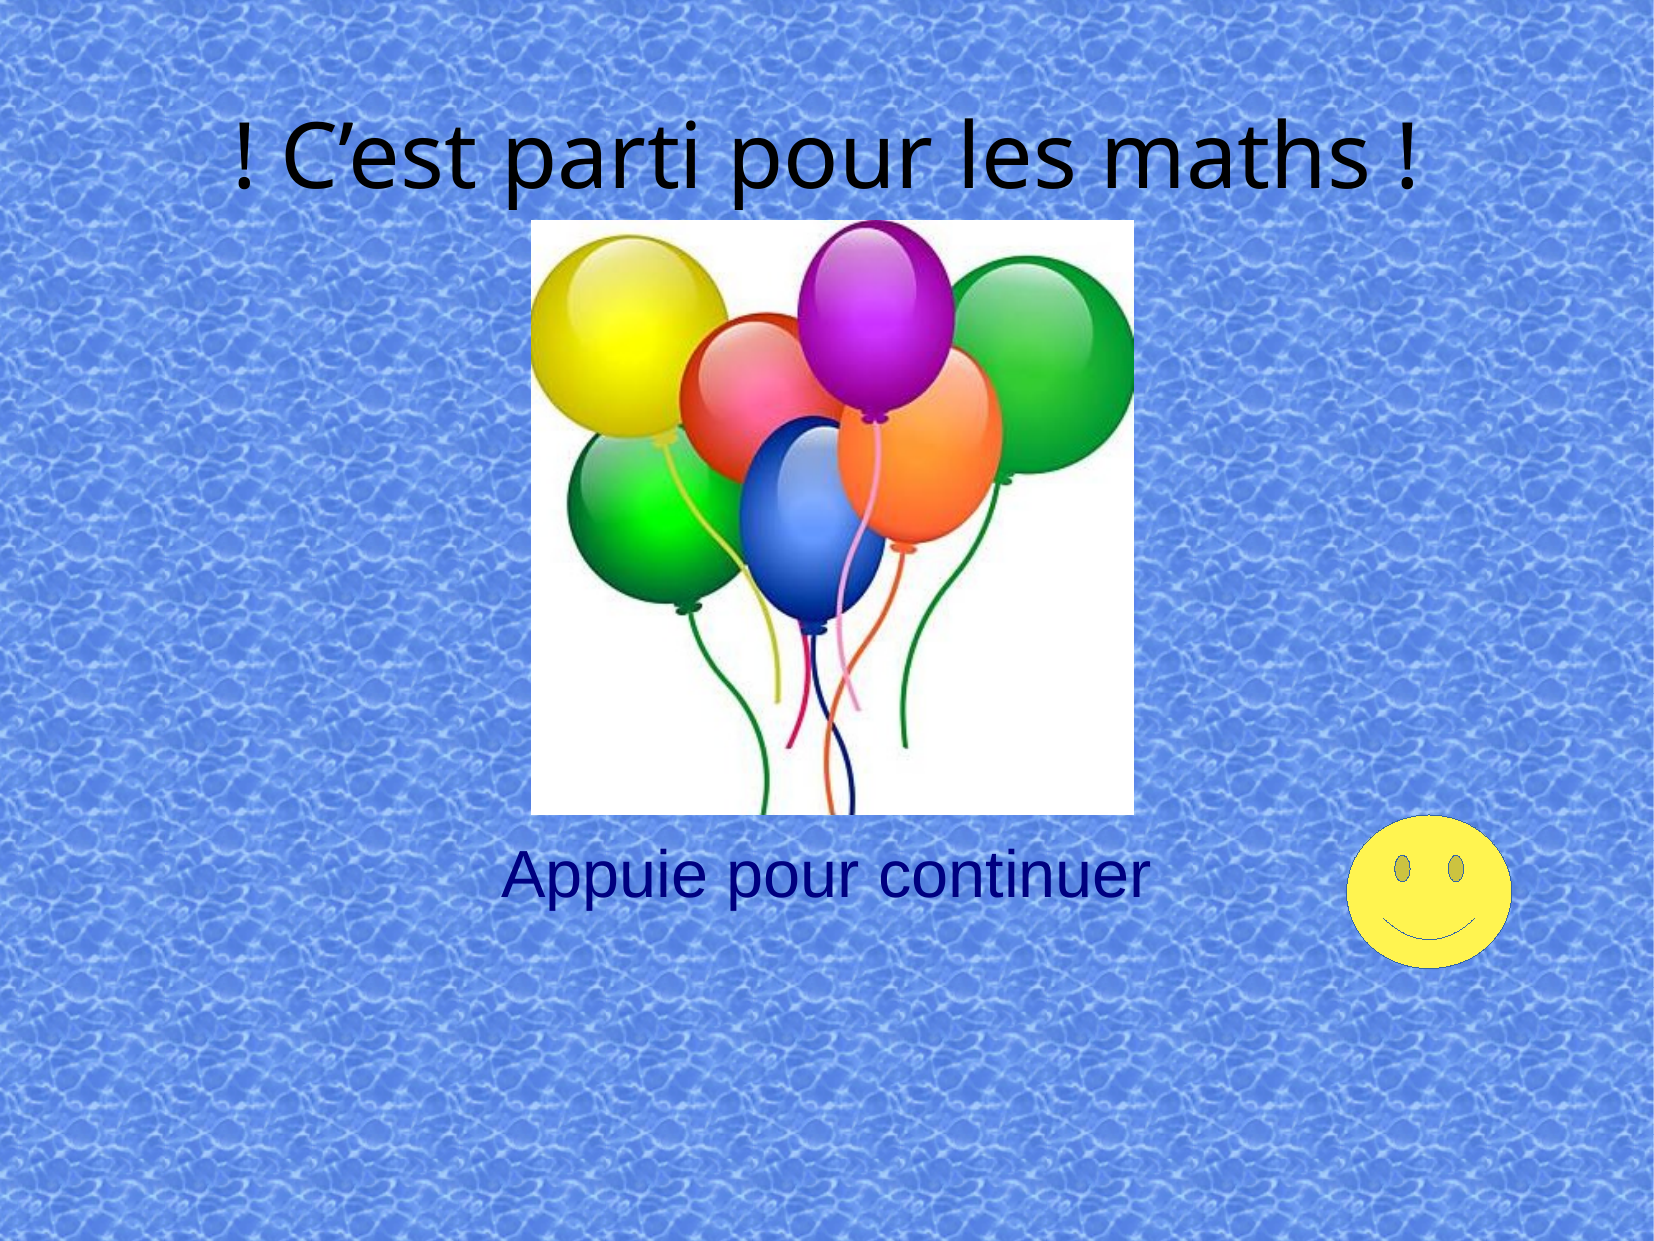

# ! C’est parti pour les maths !
Appuie pour continuer